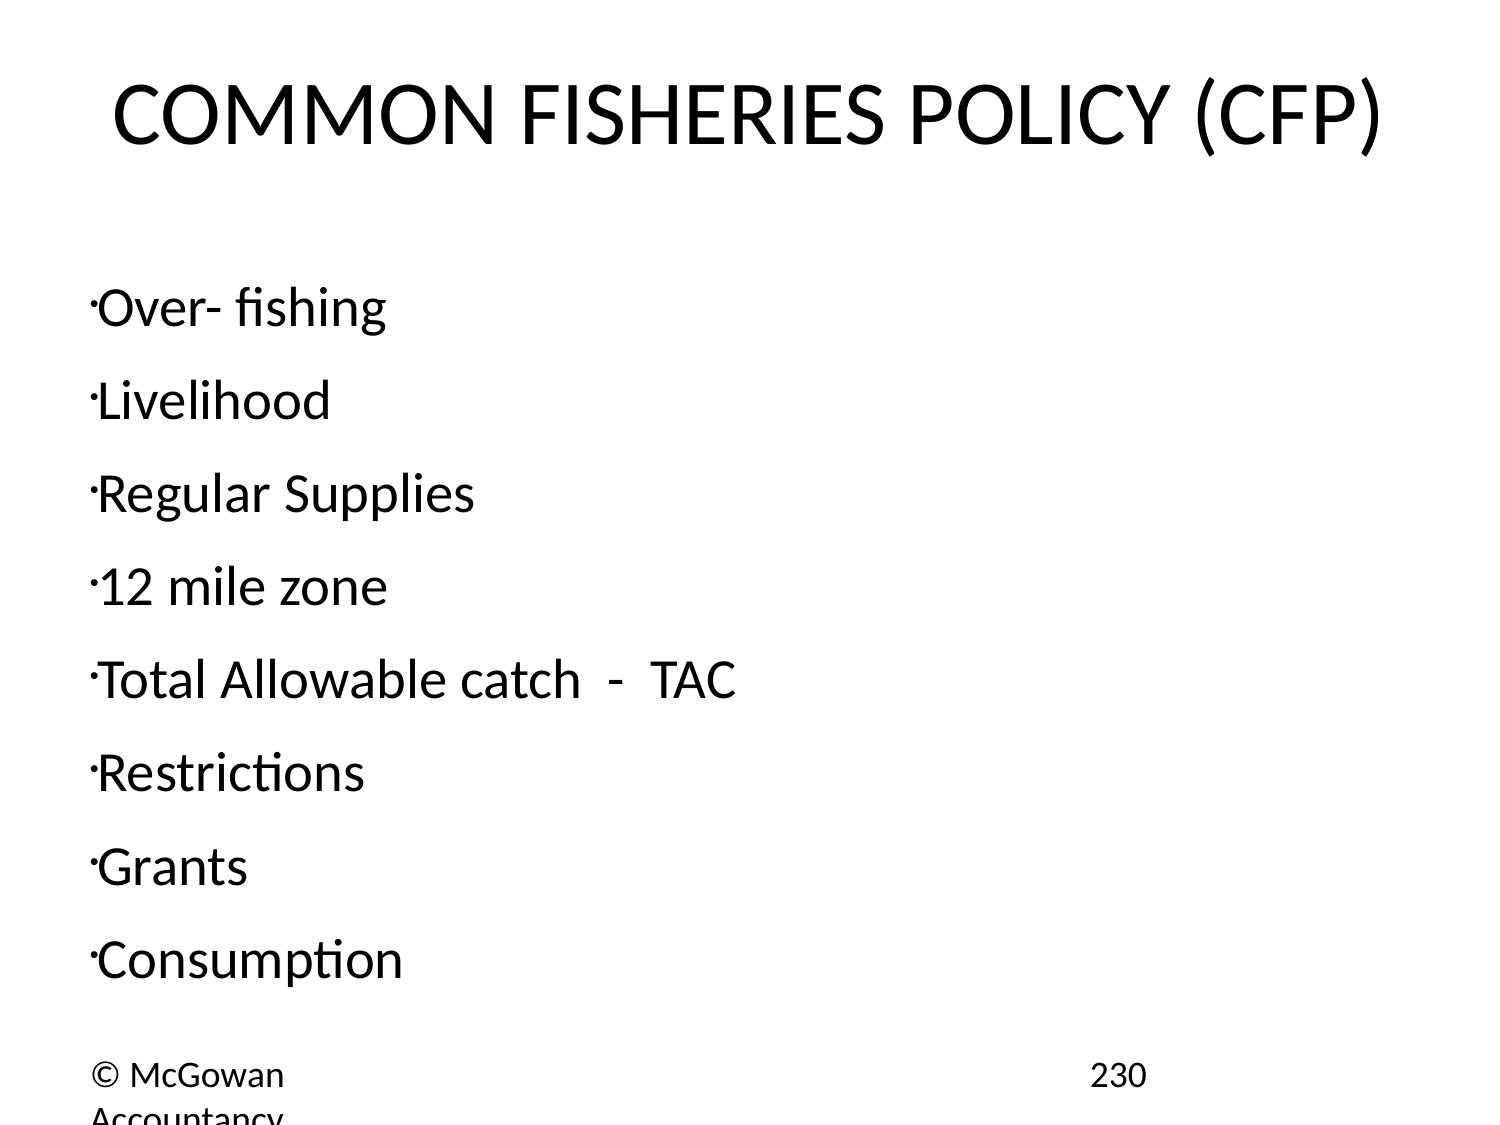

# COMMON FISHERIES POLICY (CFP)
Over- fishing
Livelihood
Regular Supplies
12 mile zone
Total Allowable catch - TAC
Restrictions
Grants
Consumption
© McGowan Accountancy Services
230